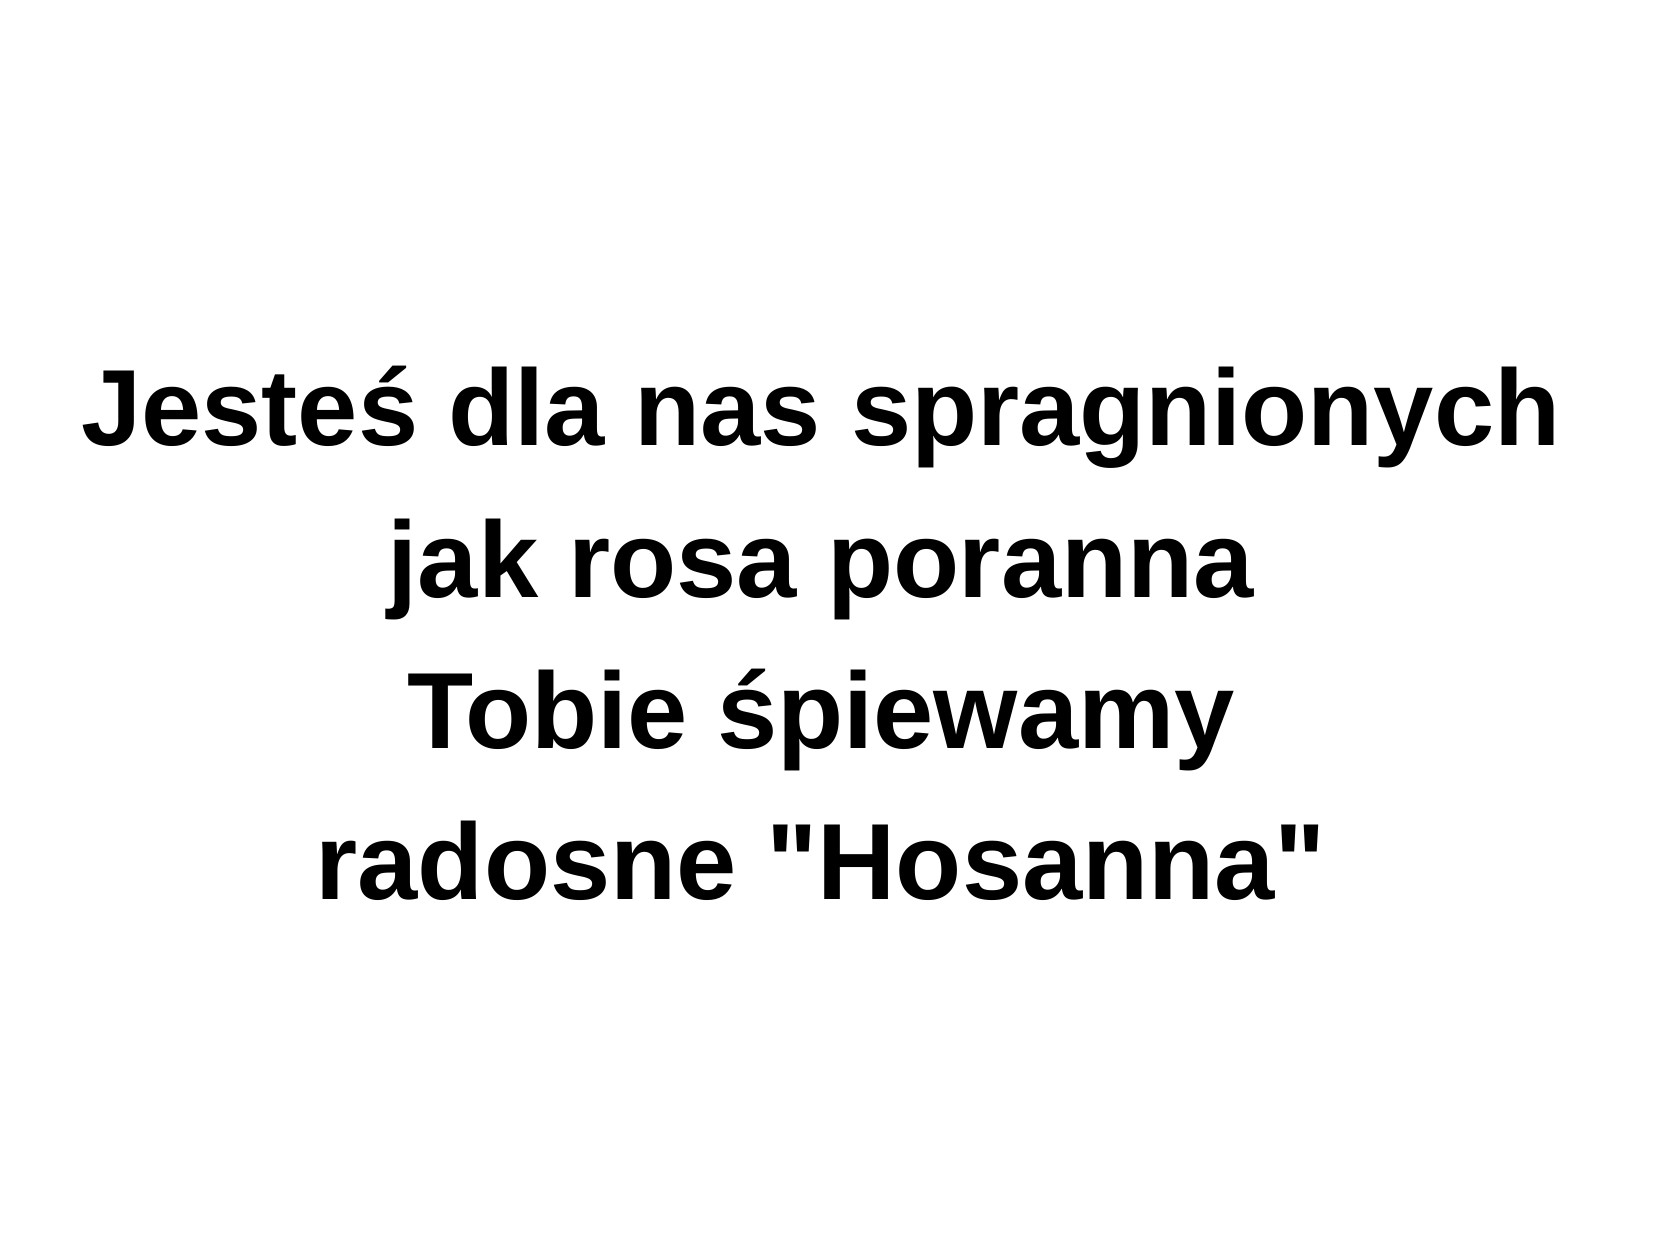

# Jesteś dla nas spragnionych
jak rosa poranna
Tobie śpiewamy
radosne "Hosanna"